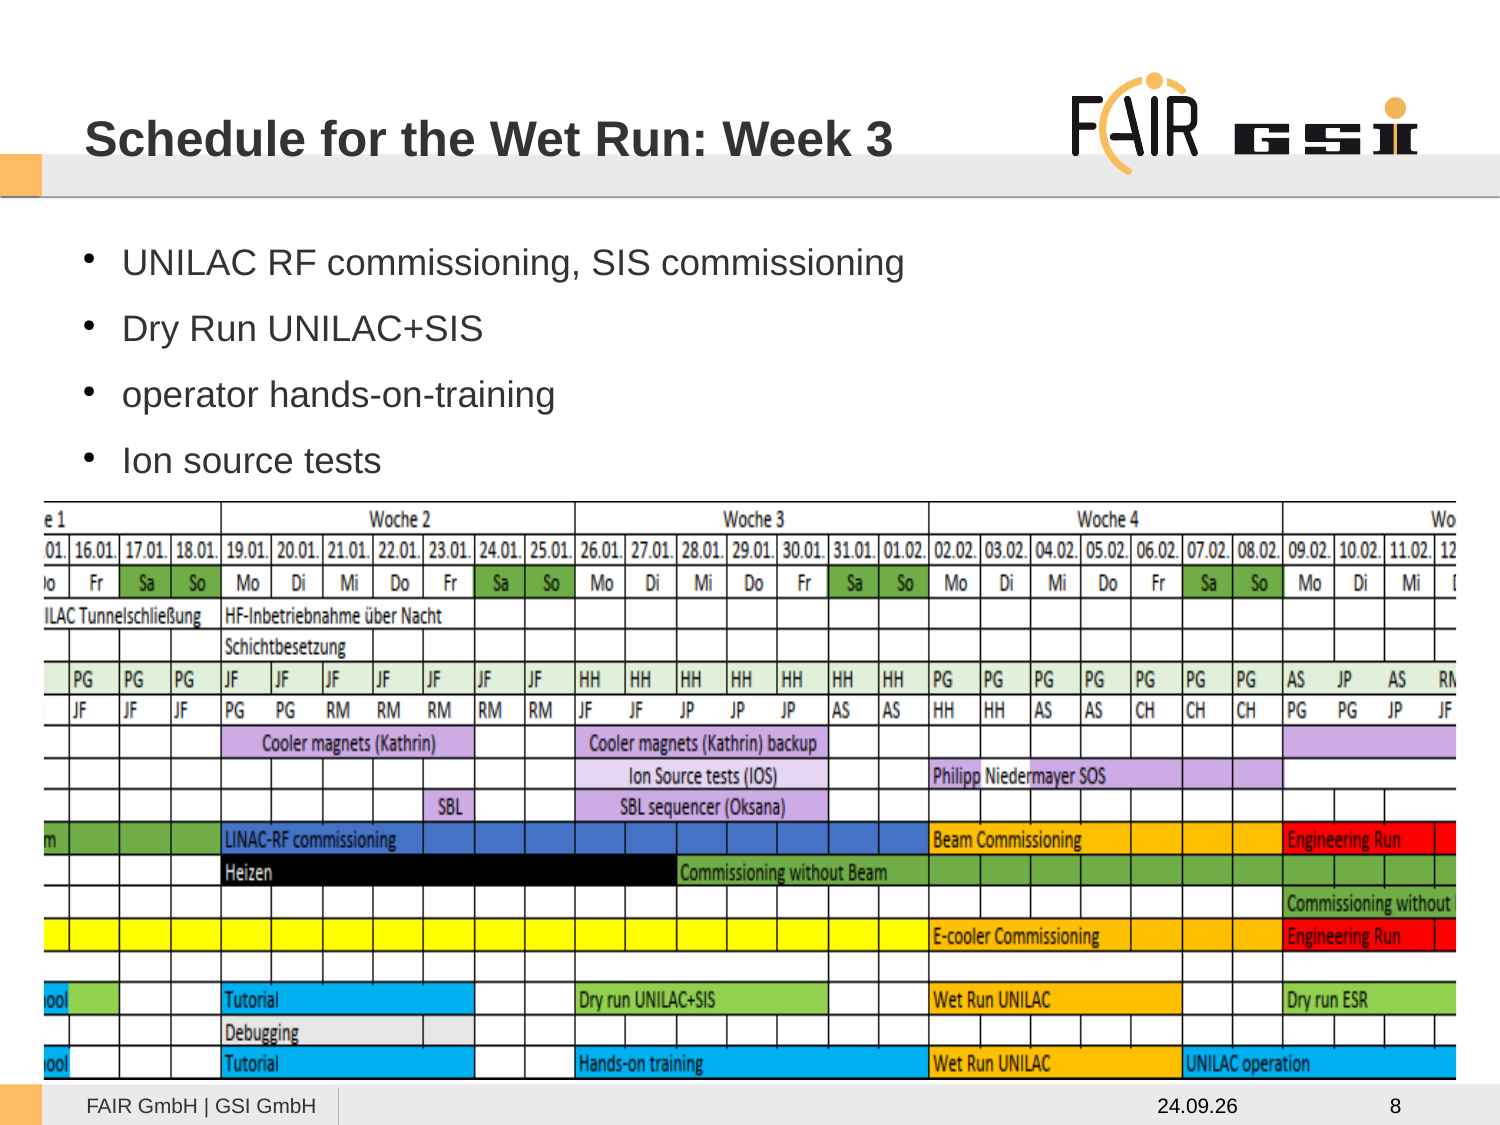

# Schedule for the Wet Run: Week 3
UNILAC RF commissioning, SIS commissioning
Dry Run UNILAC+SIS
operator hands-on-training
Ion source tests